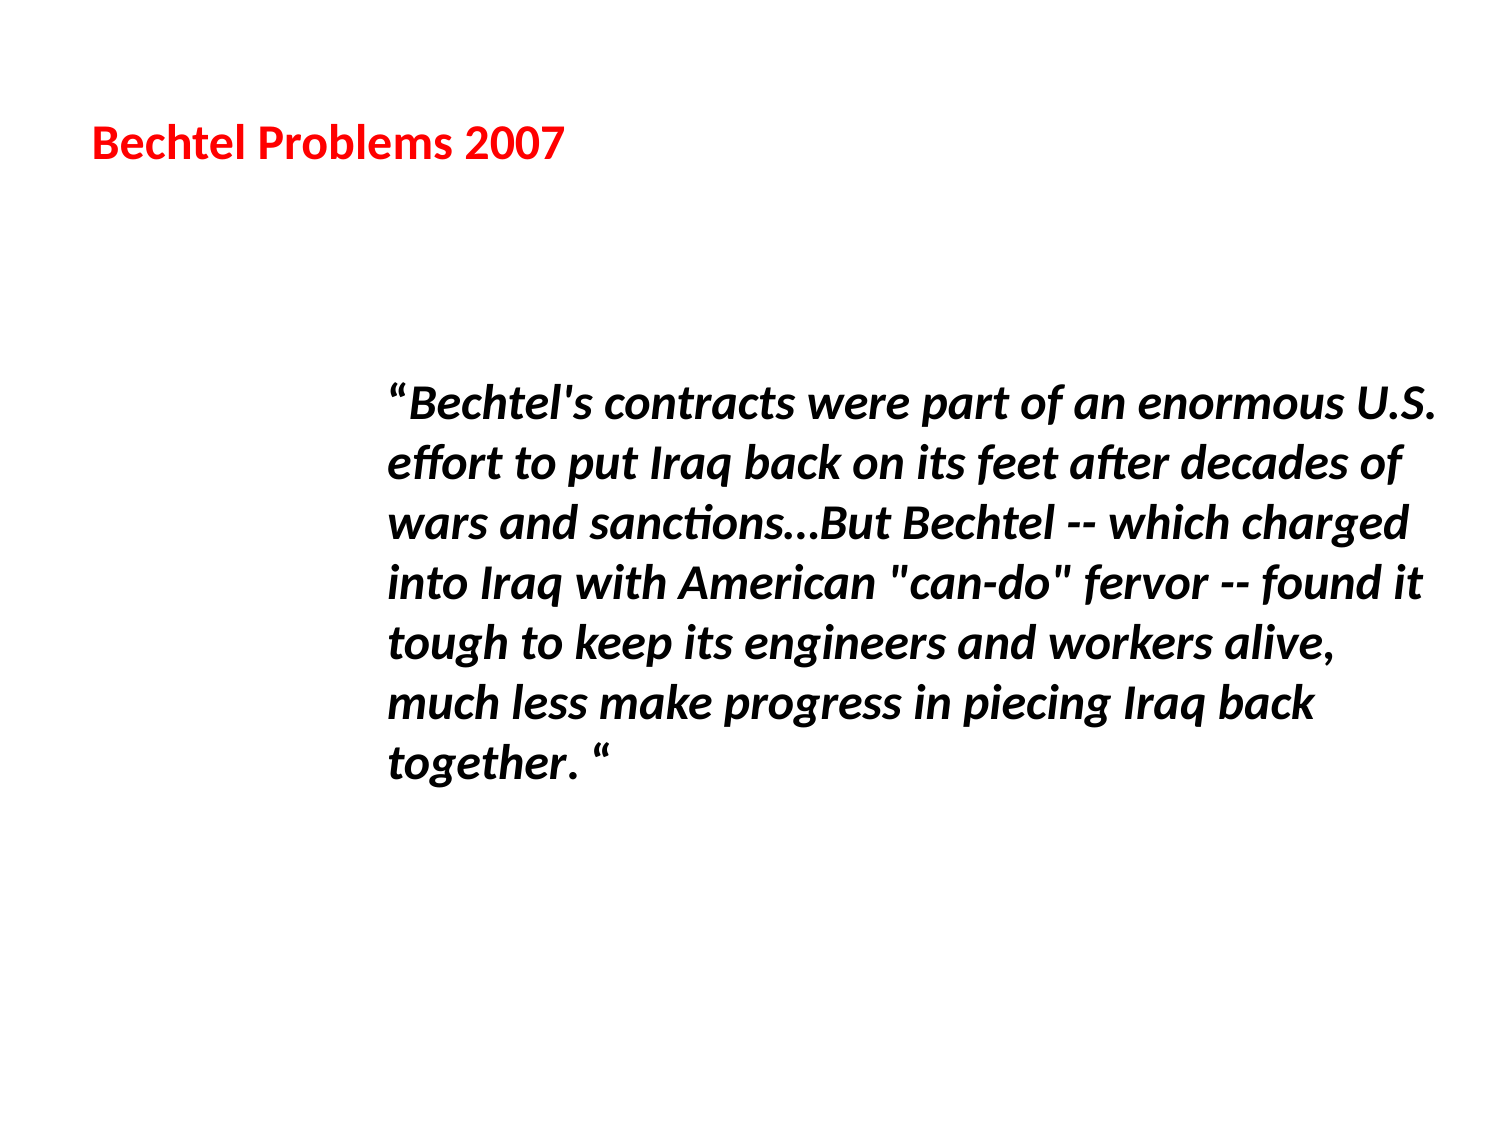

Bechtel Problems 2007
“Bechtel's contracts were part of an enormous U.S. effort to put Iraq back on its feet after decades of wars and sanctions…But Bechtel -- which charged into Iraq with American "can-do" fervor -- found it tough to keep its engineers and workers alive, much less make progress in piecing Iraq back together. “